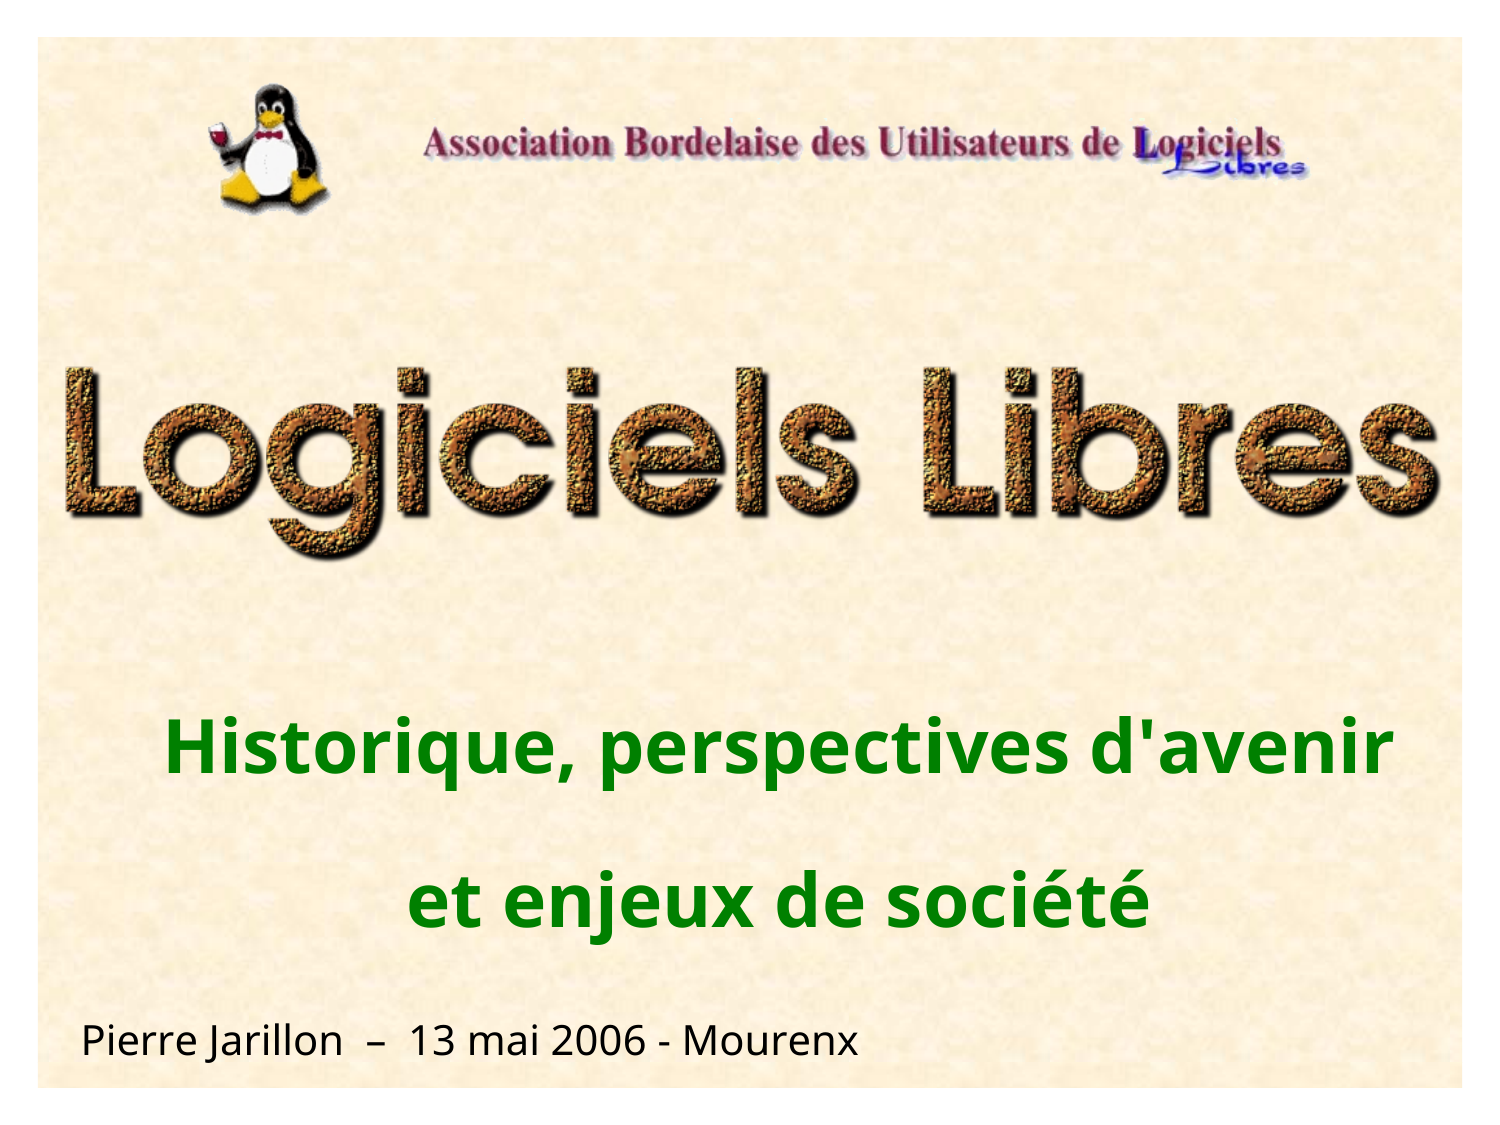

Historique, perspectives d'avenir
et enjeux de société
 Pierre Jarillon – 13 mai 2006 - Mourenx